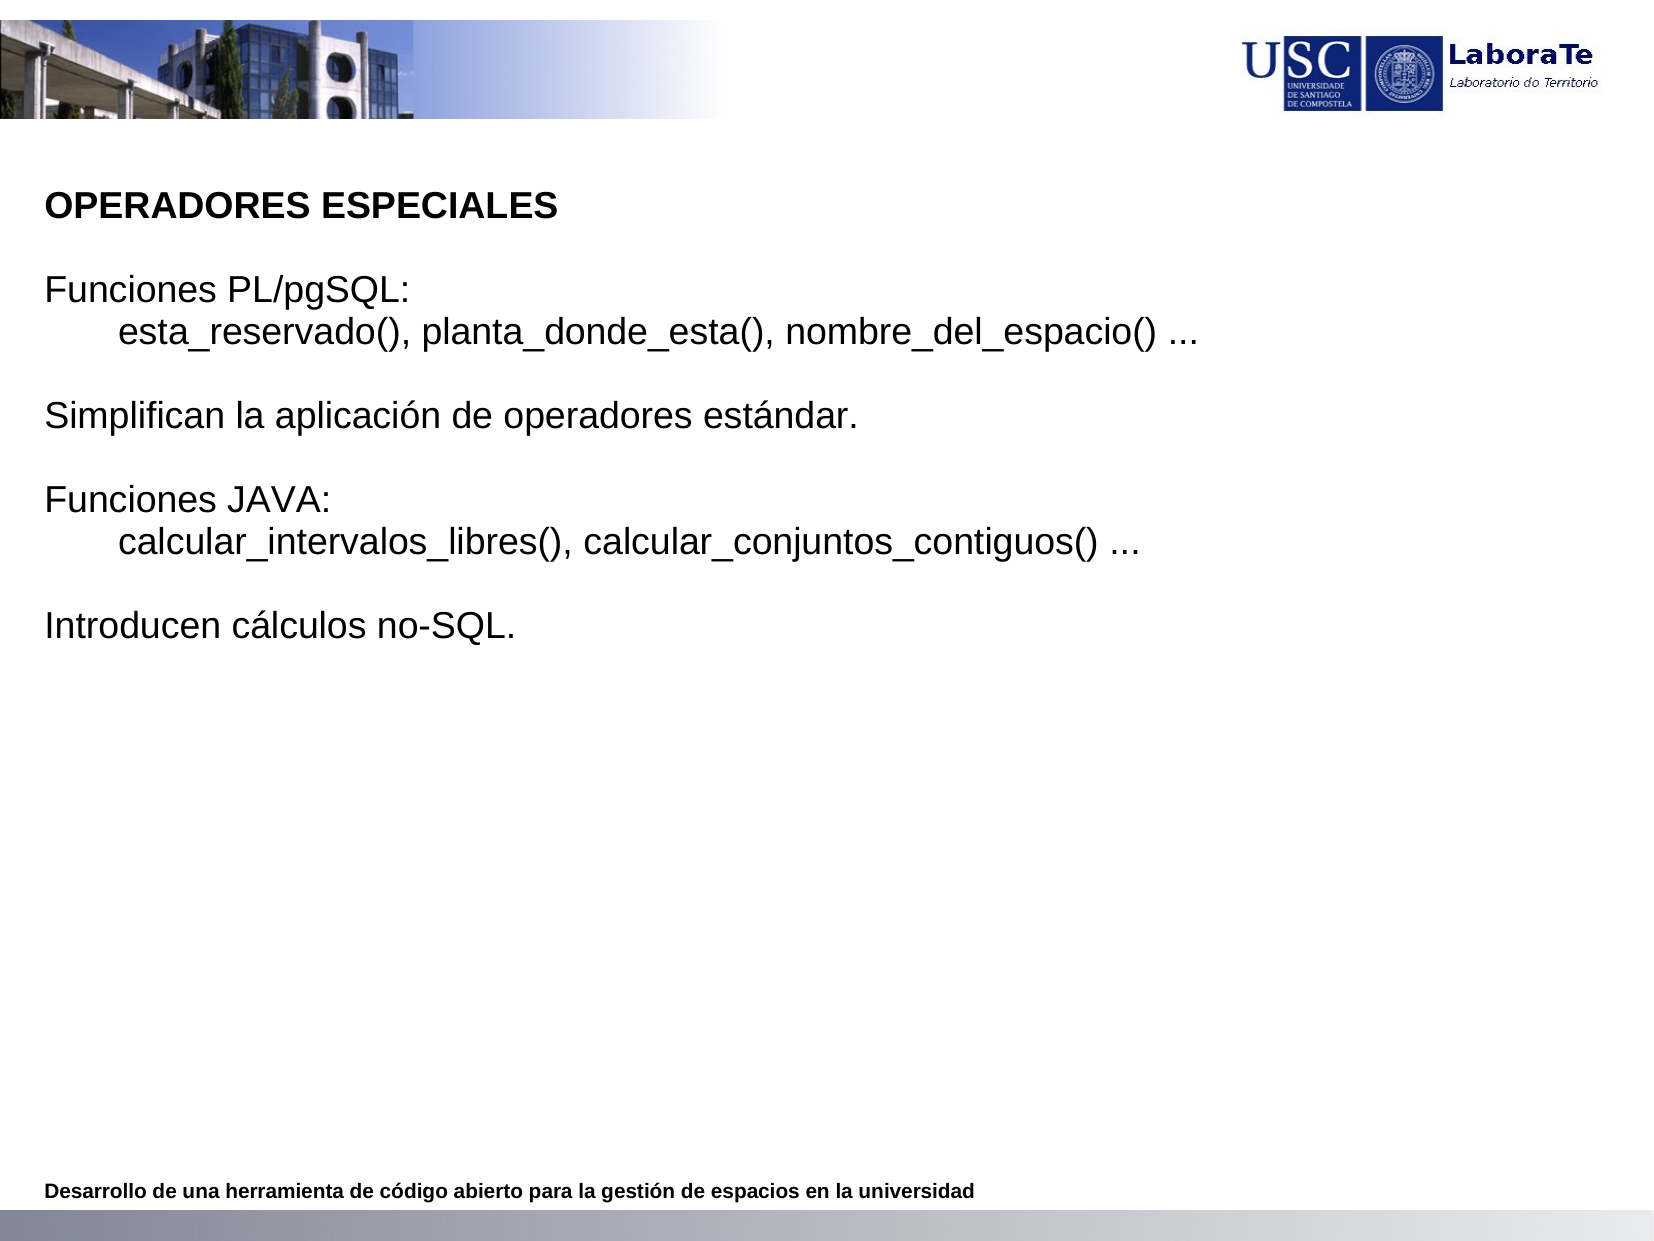

OPERADORES ESPECIALES
Funciones PL/pgSQL:
	esta_reservado(), planta_donde_esta(), nombre_del_espacio() ...
Simplifican la aplicación de operadores estándar.
Funciones JAVA:
	calcular_intervalos_libres(), calcular_conjuntos_contiguos() ...
Introducen cálculos no-SQL.